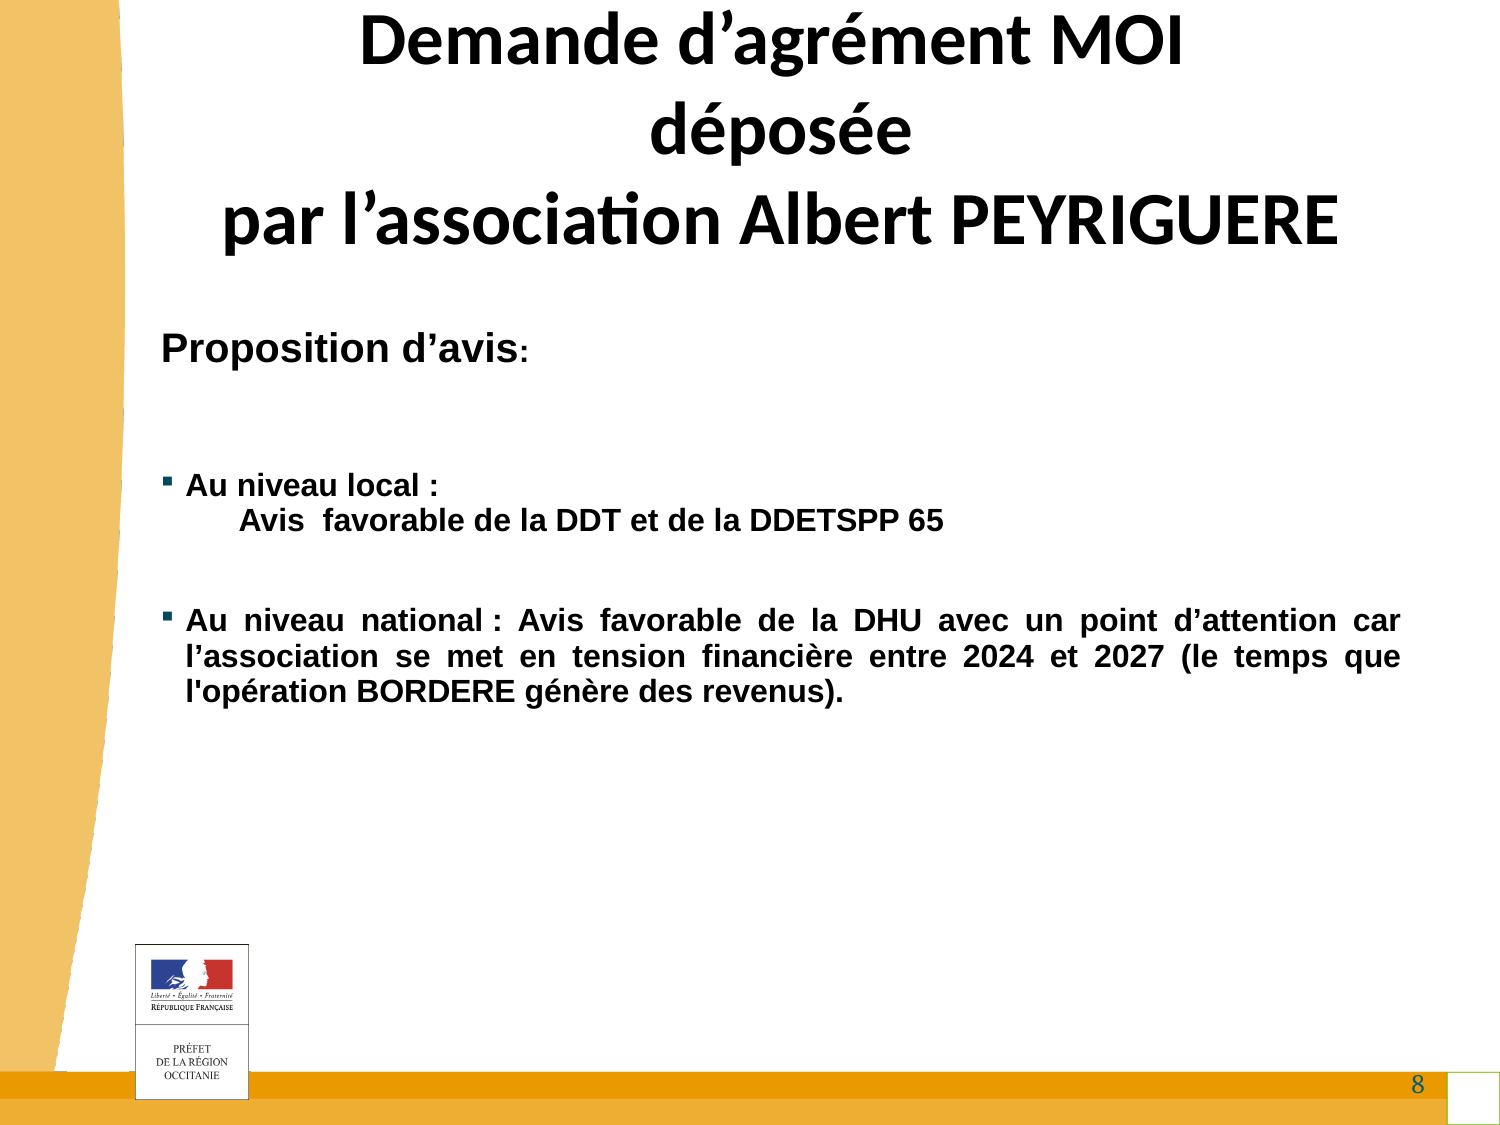

Demande d’agrément MOI
 déposée
par l’association Albert PEYRIGUERE
# Proposition d’avis:
Au niveau local :
Avis favorable de la DDT et de la DDETSPP 65
Au niveau national : Avis favorable de la DHU avec un point d’attention car l’association se met en tension financière entre 2024 et 2027 (le temps que l'opération BORDERE génère des revenus).